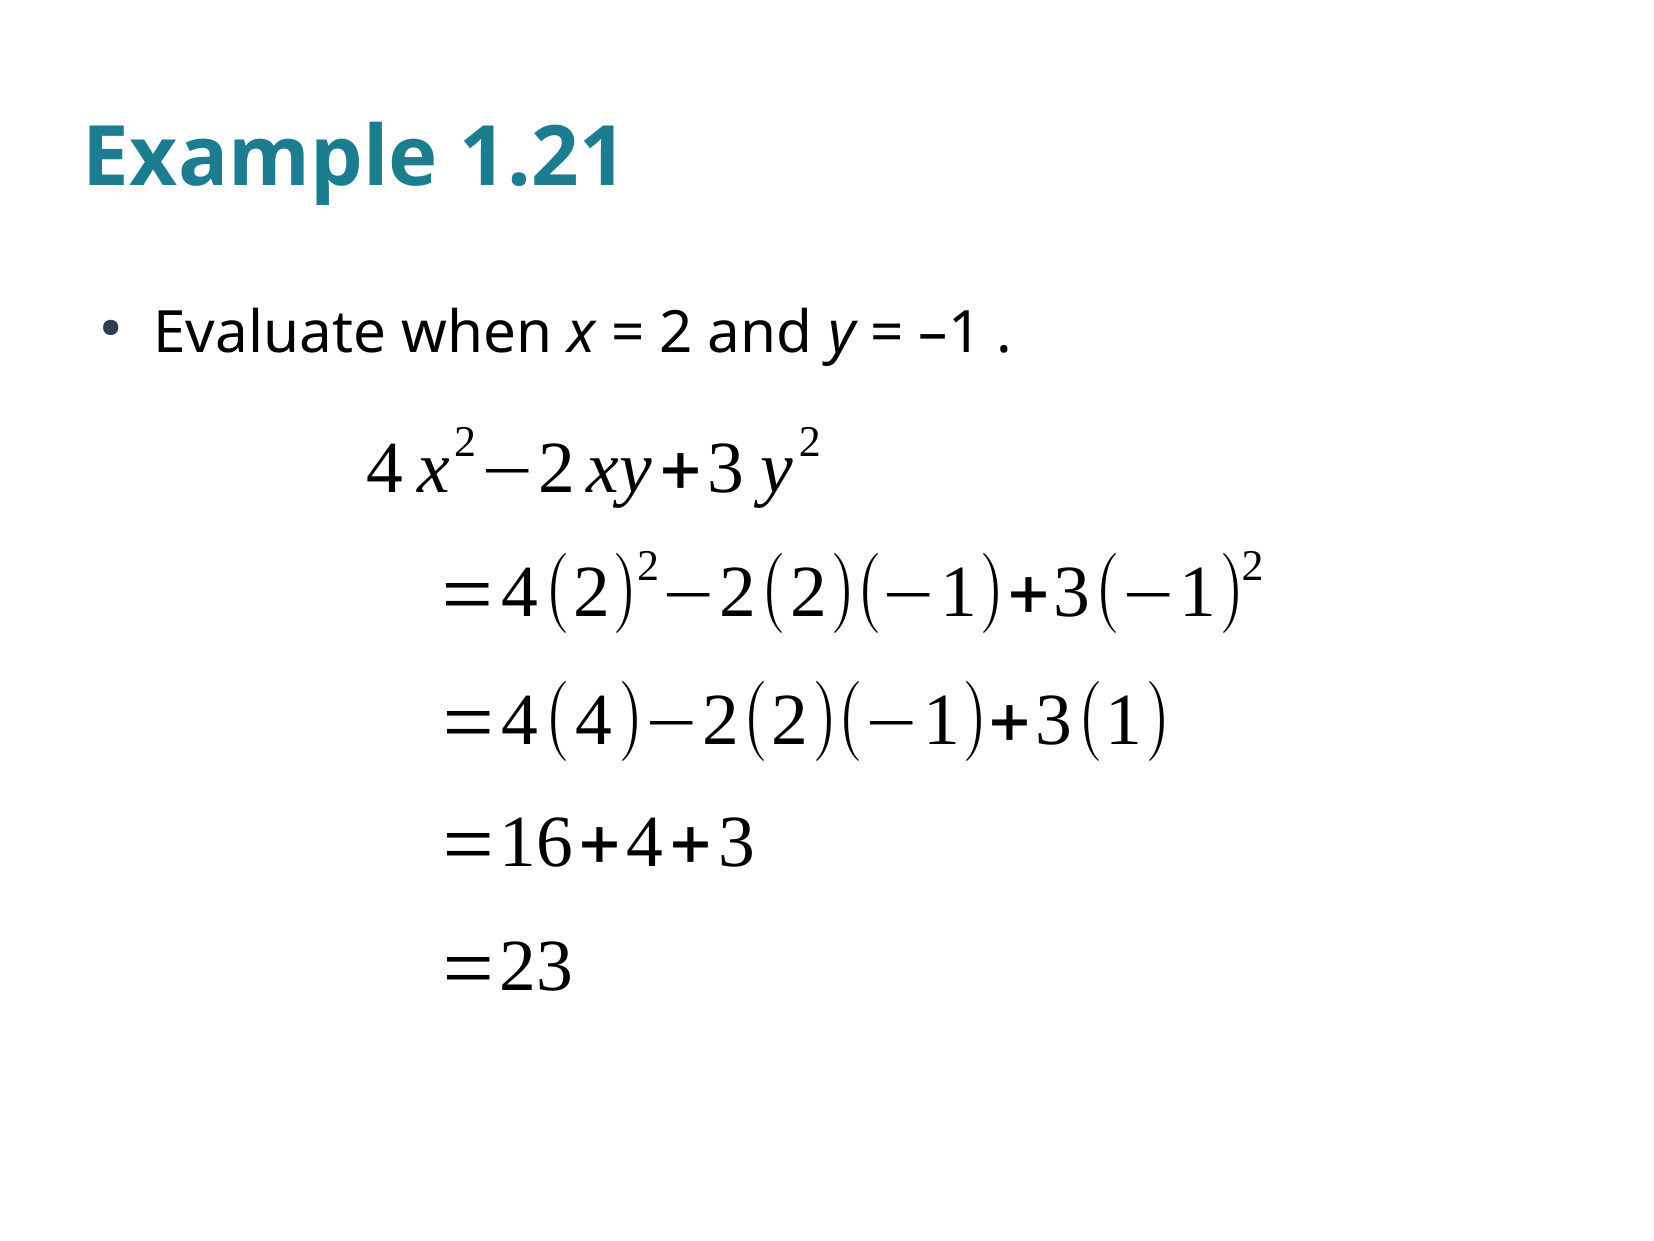

# Example 1.21
Evaluate when x = 2 and y = –1 .